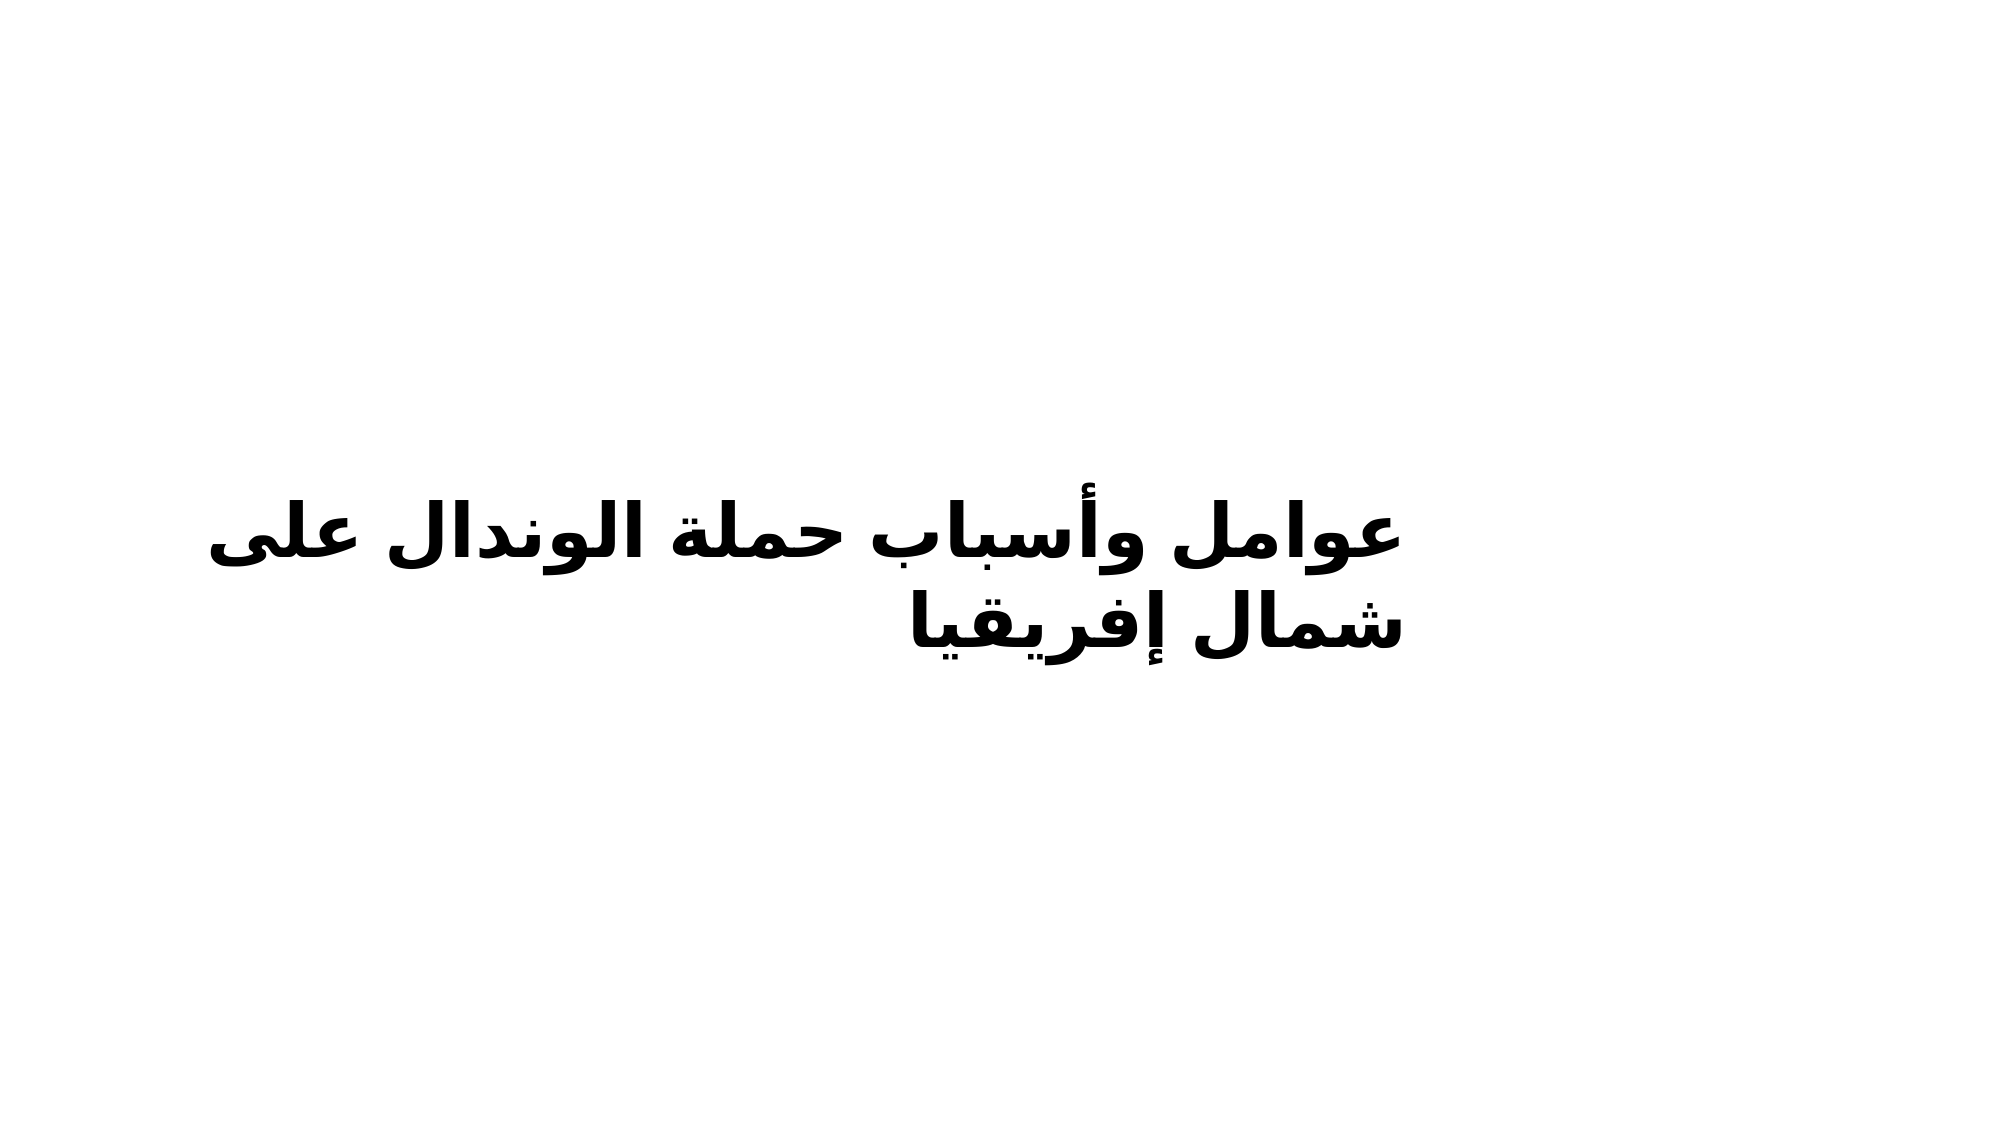

عوامل وأسباب حملة الوندال على شمال إفريقيا